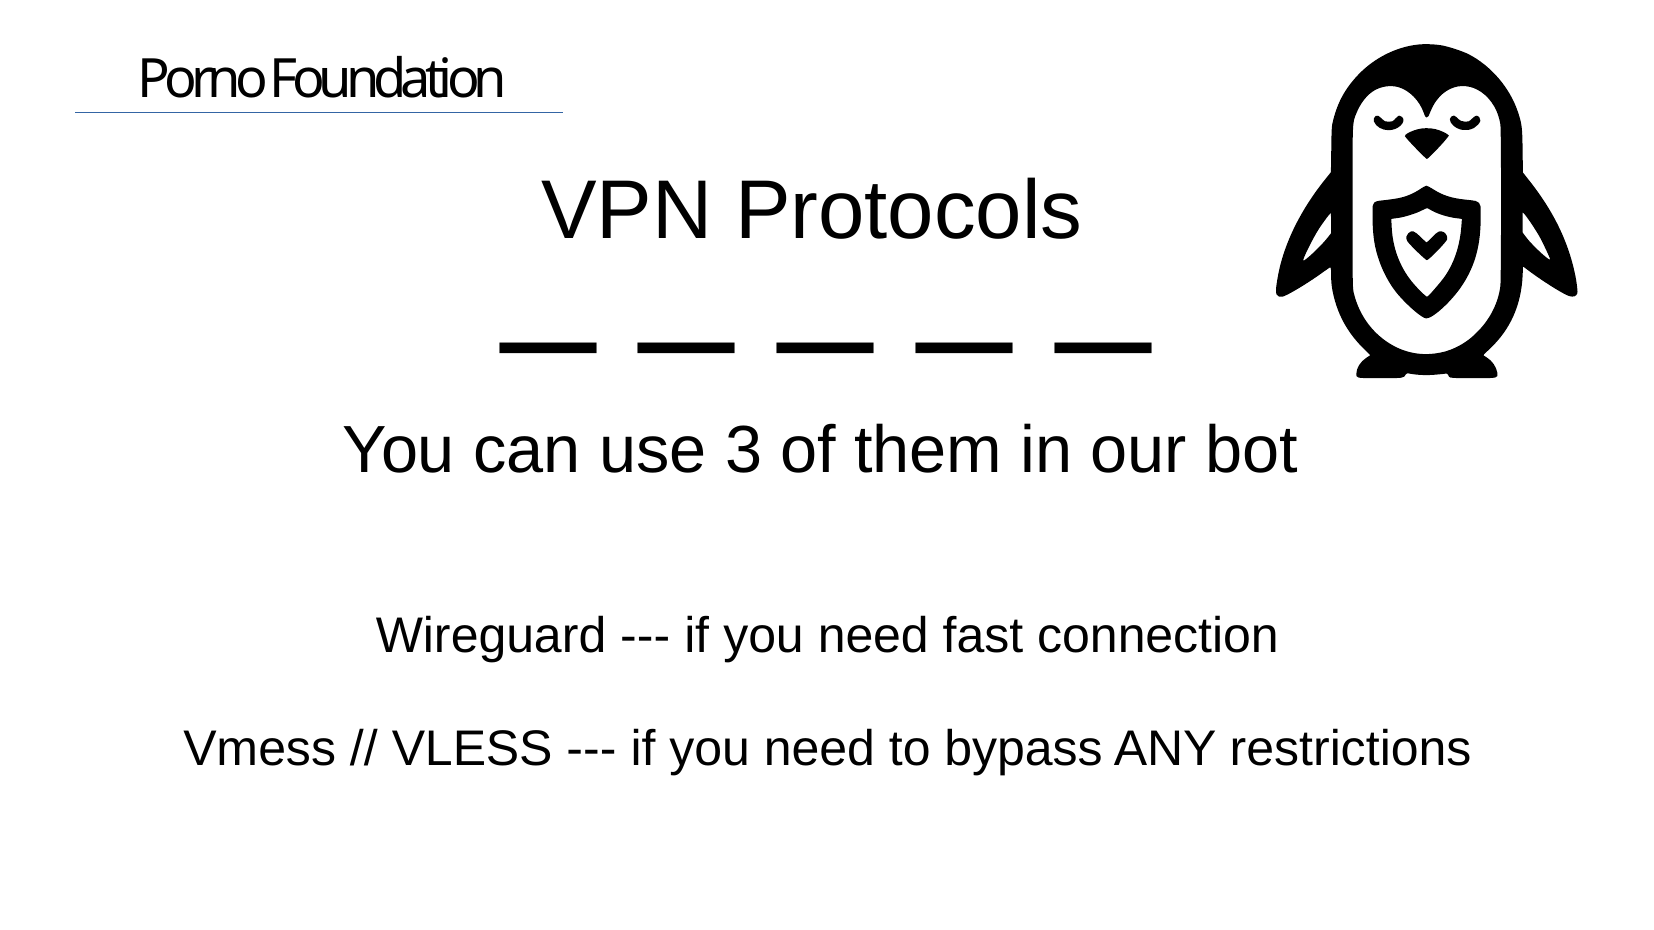

# Porno Foundation
VPN Protocols
_ _ _ _ _
You can use 3 of them in our bot
Wireguard --- if you need fast connection
Vmess // VLESS --- if you need to bypass ANY restrictions